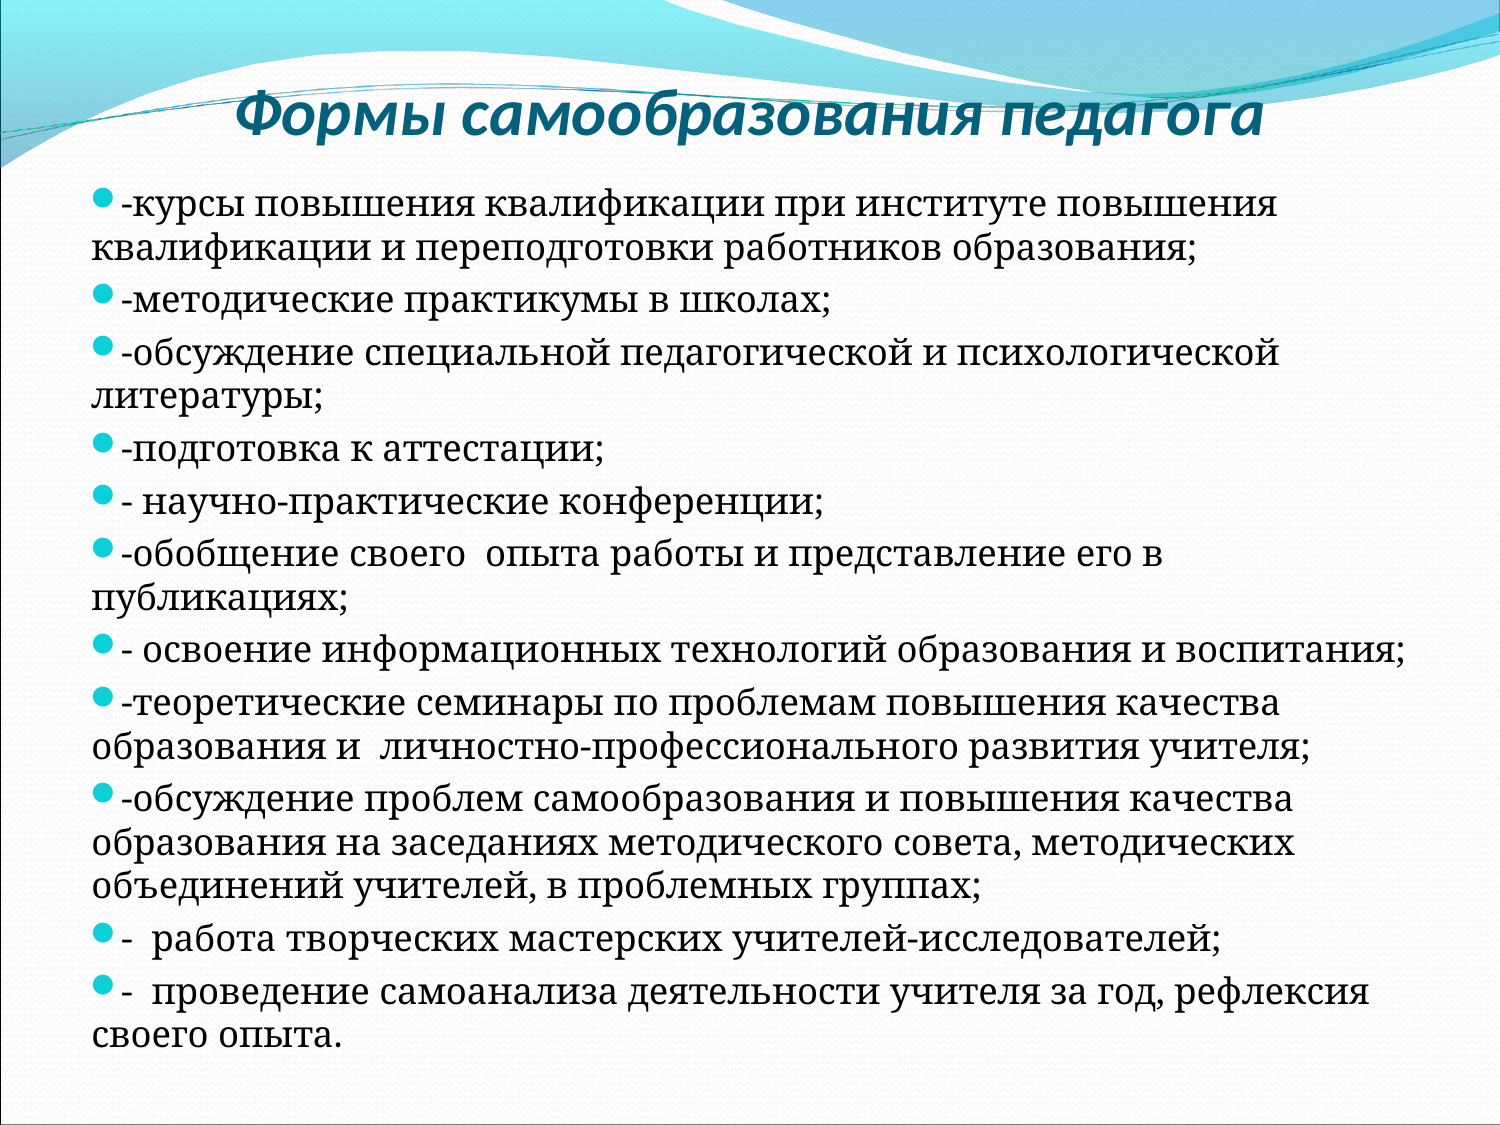

# Формы самообразования педагога
-курсы повышения квалификации при институте повышения квалификации и переподготовки работников образования;
-методические практикумы в школах;
-обсуждение специальной педагогической и психологической литературы;
-подготовка к аттестации;
- научно-практические конференции;
-обобщение своего опыта работы и представление его в публикациях;
- освоение информационных технологий образования и воспитания;
-теоретические семинары по проблемам повышения качества образования и личностно-профессионального развития учителя;
-обсуждение проблем самообразования и повышения качества образования на заседаниях методического совета, методических объединений учителей, в проблемных группах;
- работа творческих мастерских учителей-исследователей;
- проведение самоанализа деятельности учителя за год, рефлексия своего опыта.